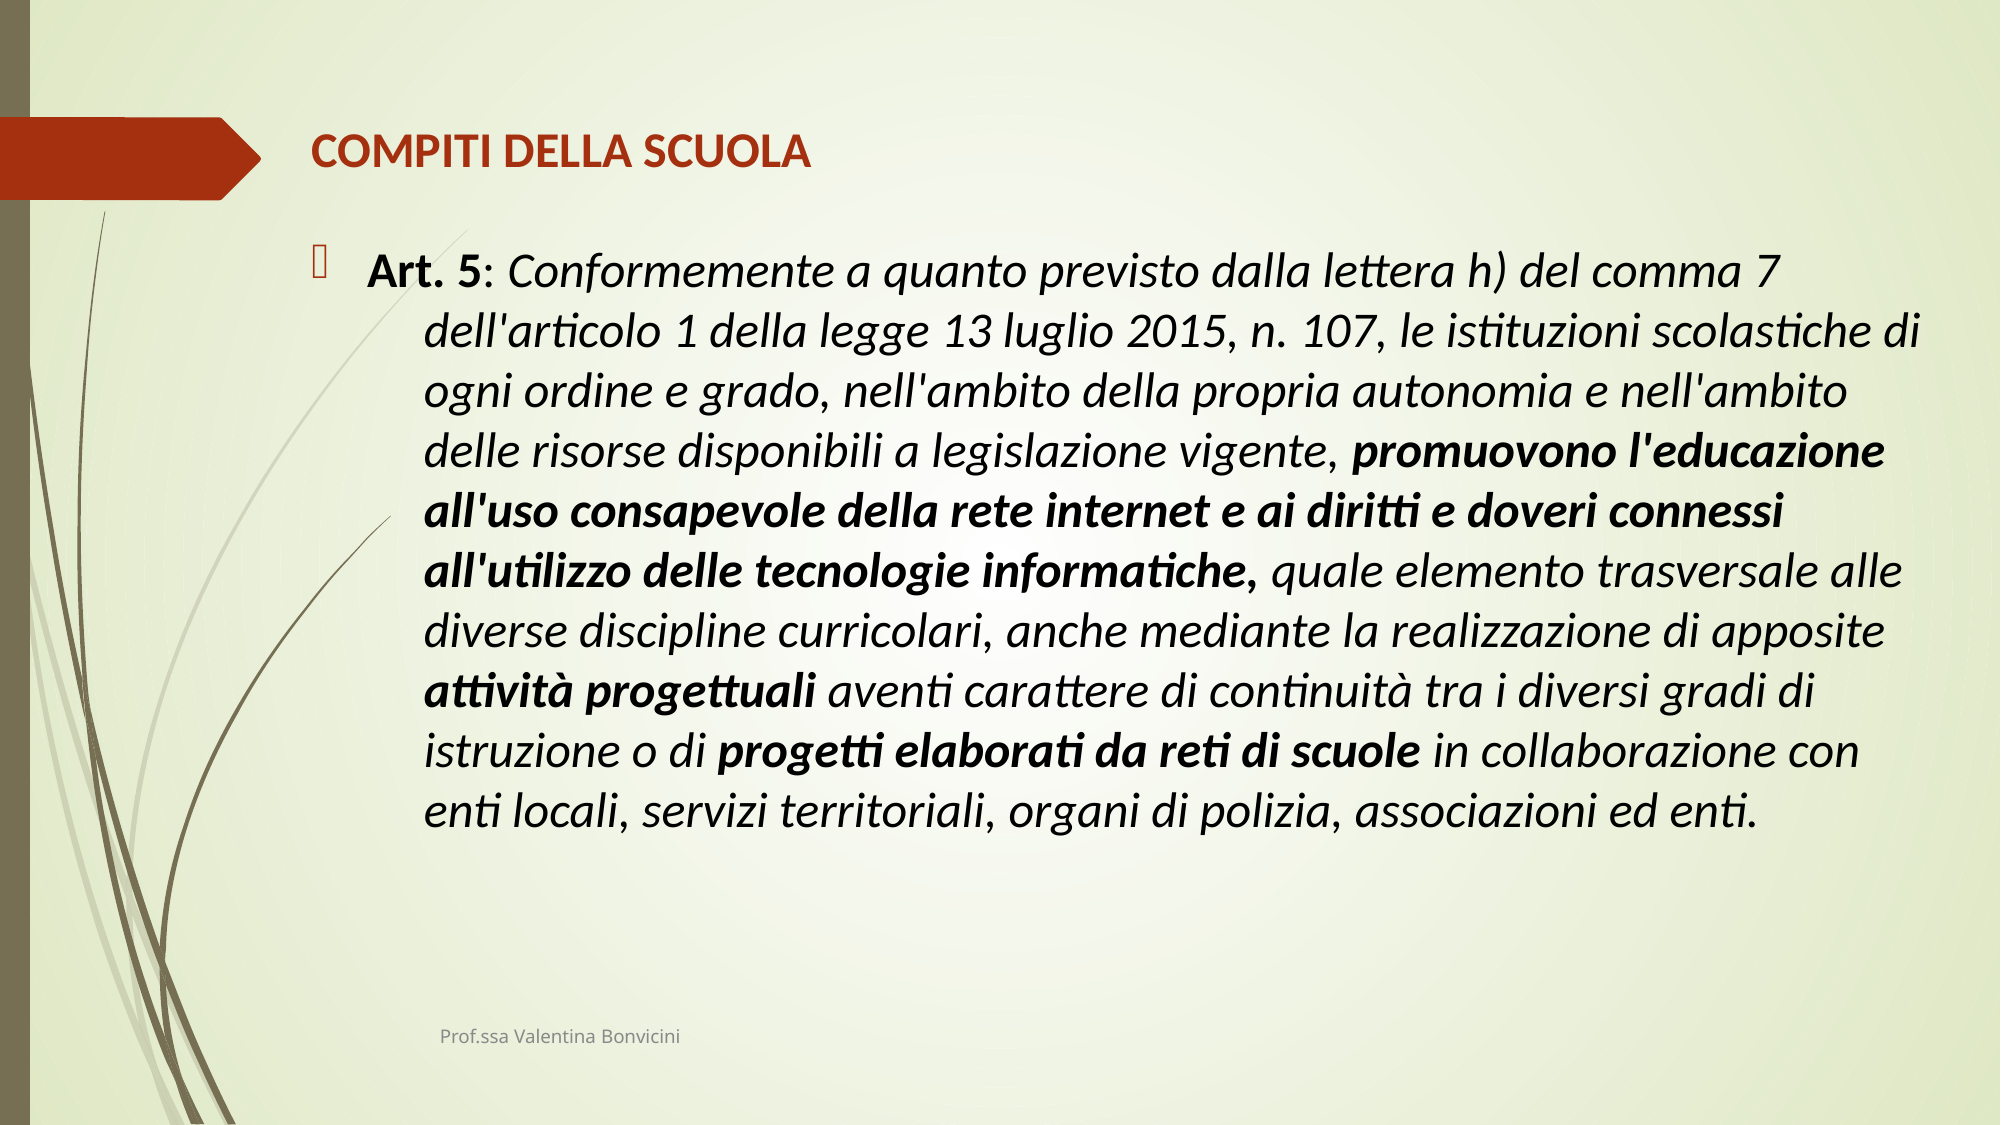

# COMPITI DELLA SCUOLA
Art. 5: Conformemente a quanto previsto dalla lettera h) del comma 7 dell'articolo 1 della legge 13 luglio 2015, n. 107, le istituzioni scolastiche di ogni ordine e grado, nell'ambito della propria autonomia e nell'ambito delle risorse disponibili a legislazione vigente, promuovono l'educazione all'uso consapevole della rete internet e ai diritti e doveri connessi all'utilizzo delle tecnologie informatiche, quale elemento trasversale alle diverse discipline curricolari, anche mediante la realizzazione di apposite attività progettuali aventi carattere di continuità tra i diversi gradi di istruzione o di progetti elaborati da reti di scuole in collaborazione con enti locali, servizi territoriali, organi di polizia, associazioni ed enti.
Prof.ssa Valentina Bonvicini